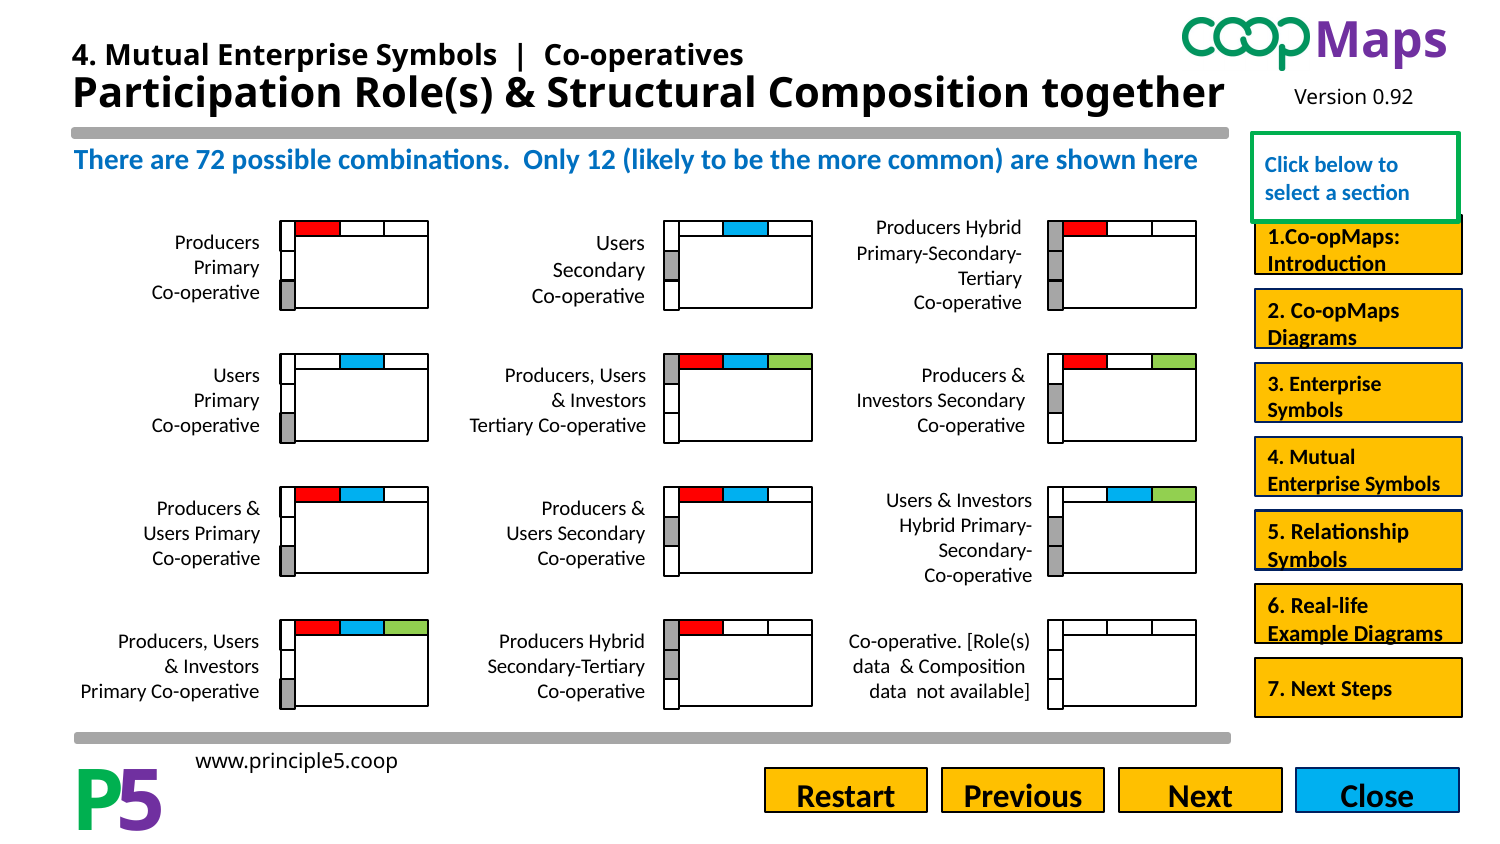

Maps
4. Mutual Enterprise Symbols | Co-operatives
Participation Role(s) & Structural Composition together
Version 0.92
There are 72 possible combinations. Only 12 (likely to be the more common) are shown here
Click below to select a section
Producers Hybrid
Primary-Secondary-
Tertiary
Co-operative
1.Co-opMaps: Introduction
Producers
Primary
Co-operative
Users
Secondary
Co-operative
2. Co-opMaps Diagrams
Users
Primary
Co-operative
Producers, Users
& Investors
Tertiary Co-operative
Producers &
Investors Secondary
Co-operative
3. Enterprise Symbols
4. Mutual Enterprise Symbols
Users & Investors
Hybrid Primary-
Secondary-
Co-operative
Producers &
Users Primary
Co-operative
Producers &
Users Secondary
Co-operative
5. Relationship Symbols
6. Real-life Example Diagrams
Producers, Users
& Investors
Primary Co-operative
Producers Hybrid
Secondary-Tertiary
Co-operative
Co-operative. [Role(s)
data & Composition
data not available]
7. Next Steps
P
5
 www.principle5.coop
Restart
Previous
Next
Close